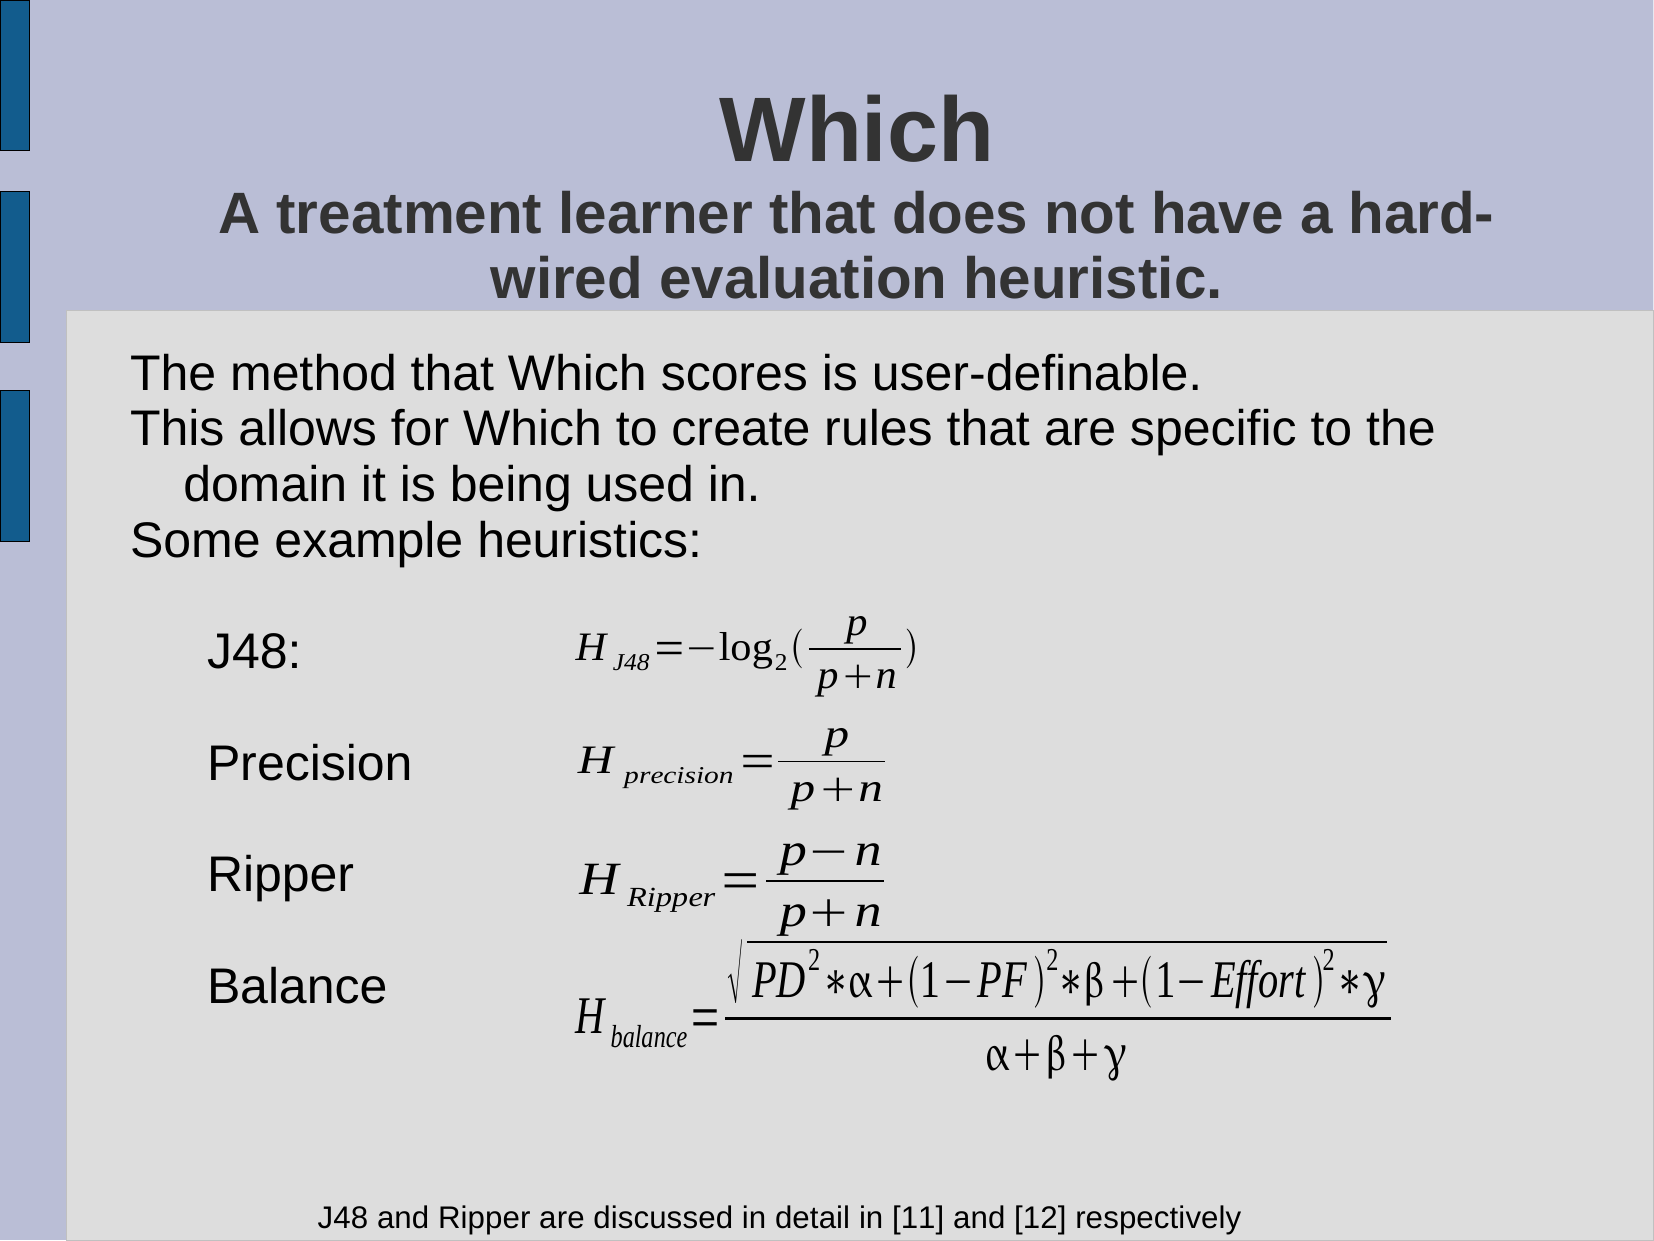

# Which A treatment learner that does not have a hard-wired evaluation heuristic.
The method that Which scores is user-definable.
This allows for Which to create rules that are specific to the domain it is being used in.
Some example heuristics:
J48:
Precision
Ripper
Balance
J48 and Ripper are discussed in detail in [11] and [12] respectively